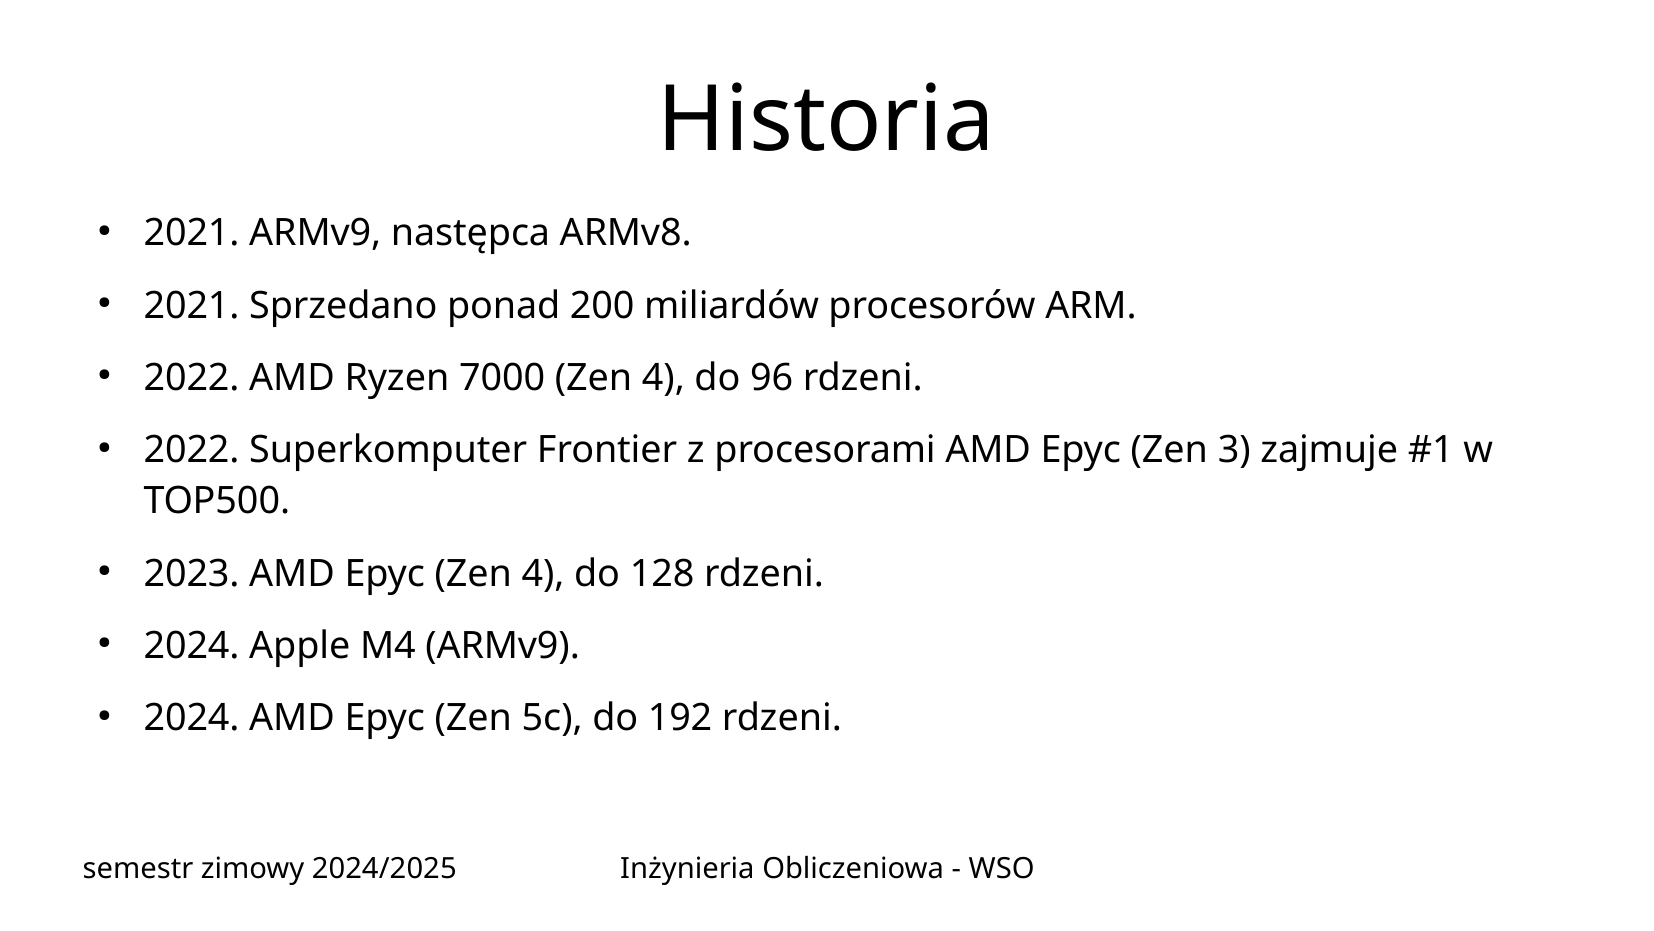

# Historia
2021. ARMv9, następca ARMv8.
2021. Sprzedano ponad 200 miliardów procesorów ARM.
2022. AMD Ryzen 7000 (Zen 4), do 96 rdzeni.
2022. Superkomputer Frontier z procesorami AMD Epyc (Zen 3) zajmuje #1 w TOP500.
2023. AMD Epyc (Zen 4), do 128 rdzeni.
2024. Apple M4 (ARMv9).
2024. AMD Epyc (Zen 5c), do 192 rdzeni.
semestr zimowy 2024/2025
Inżynieria Obliczeniowa - WSO